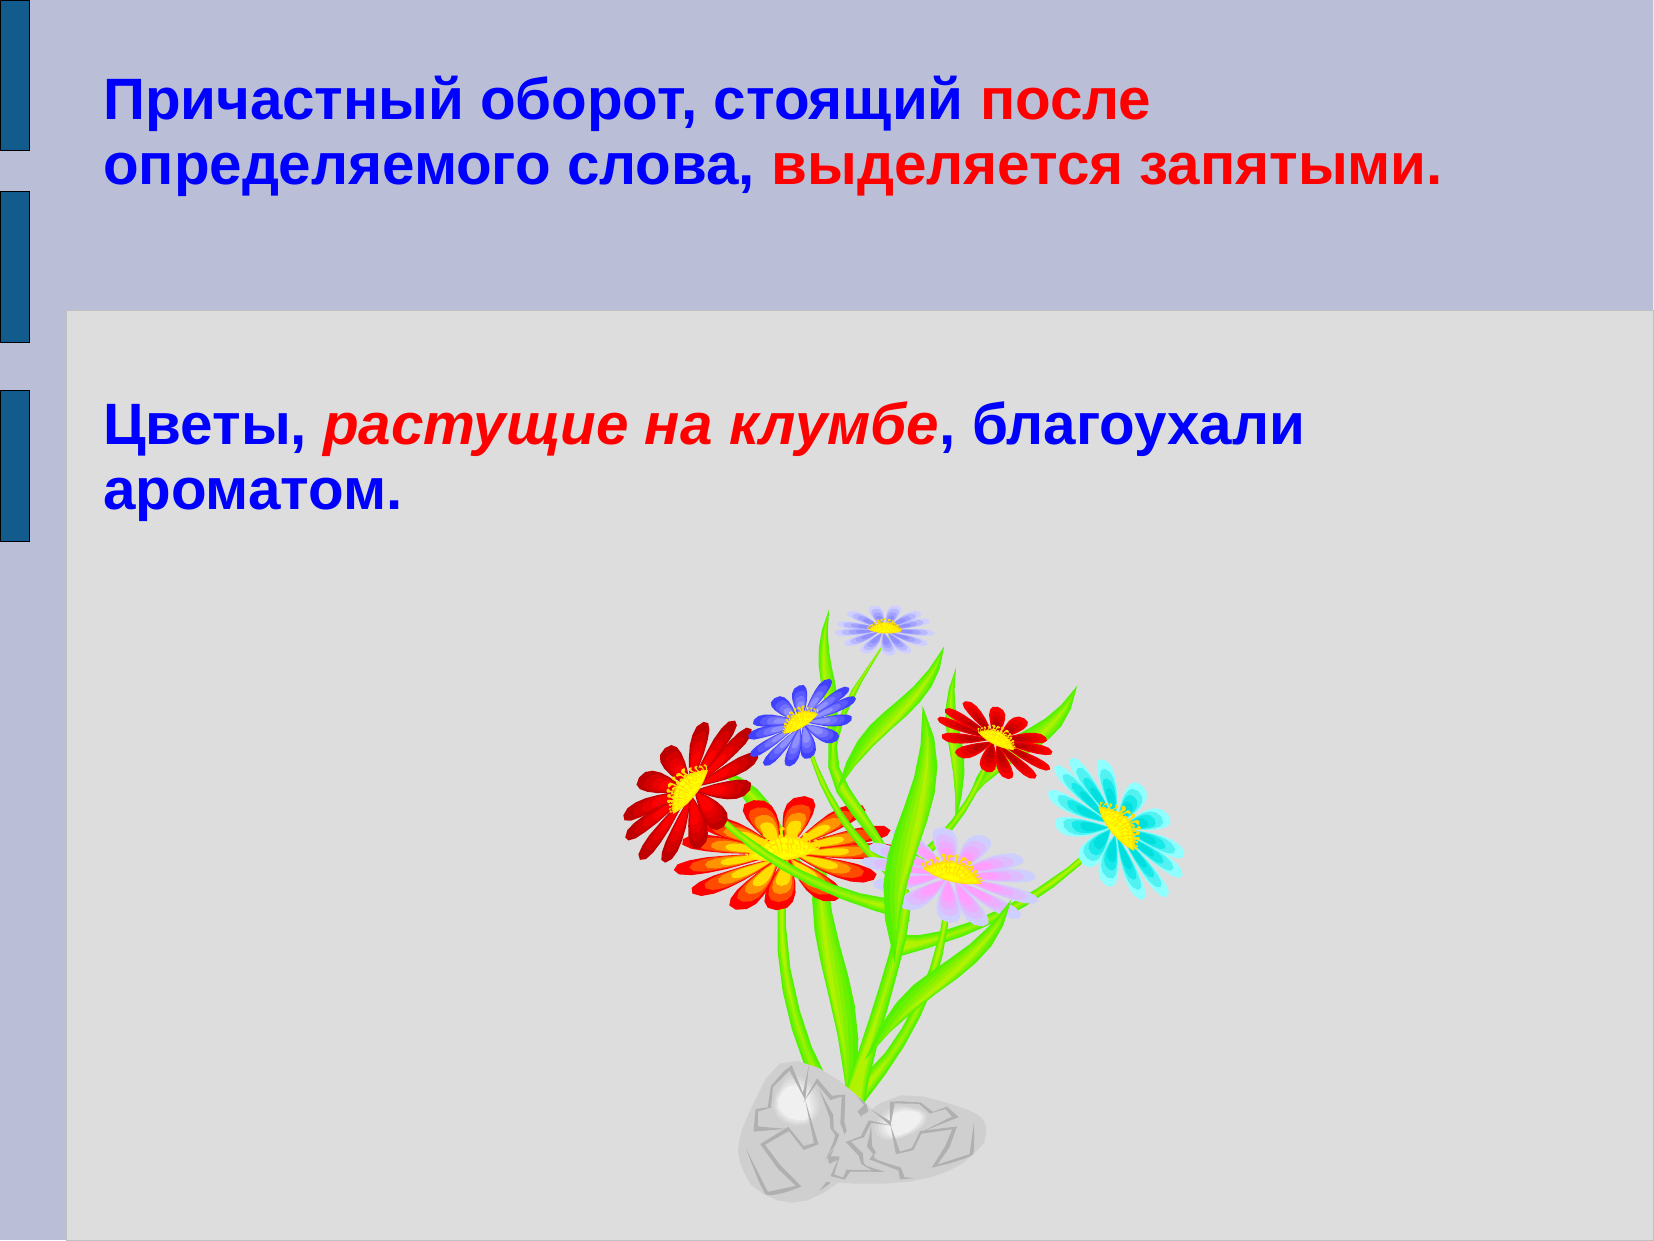

Причастный оборот, стоящий после определяемого слова, выделяется запятыми.
Цветы, растущие на клумбе, благоухали ароматом.